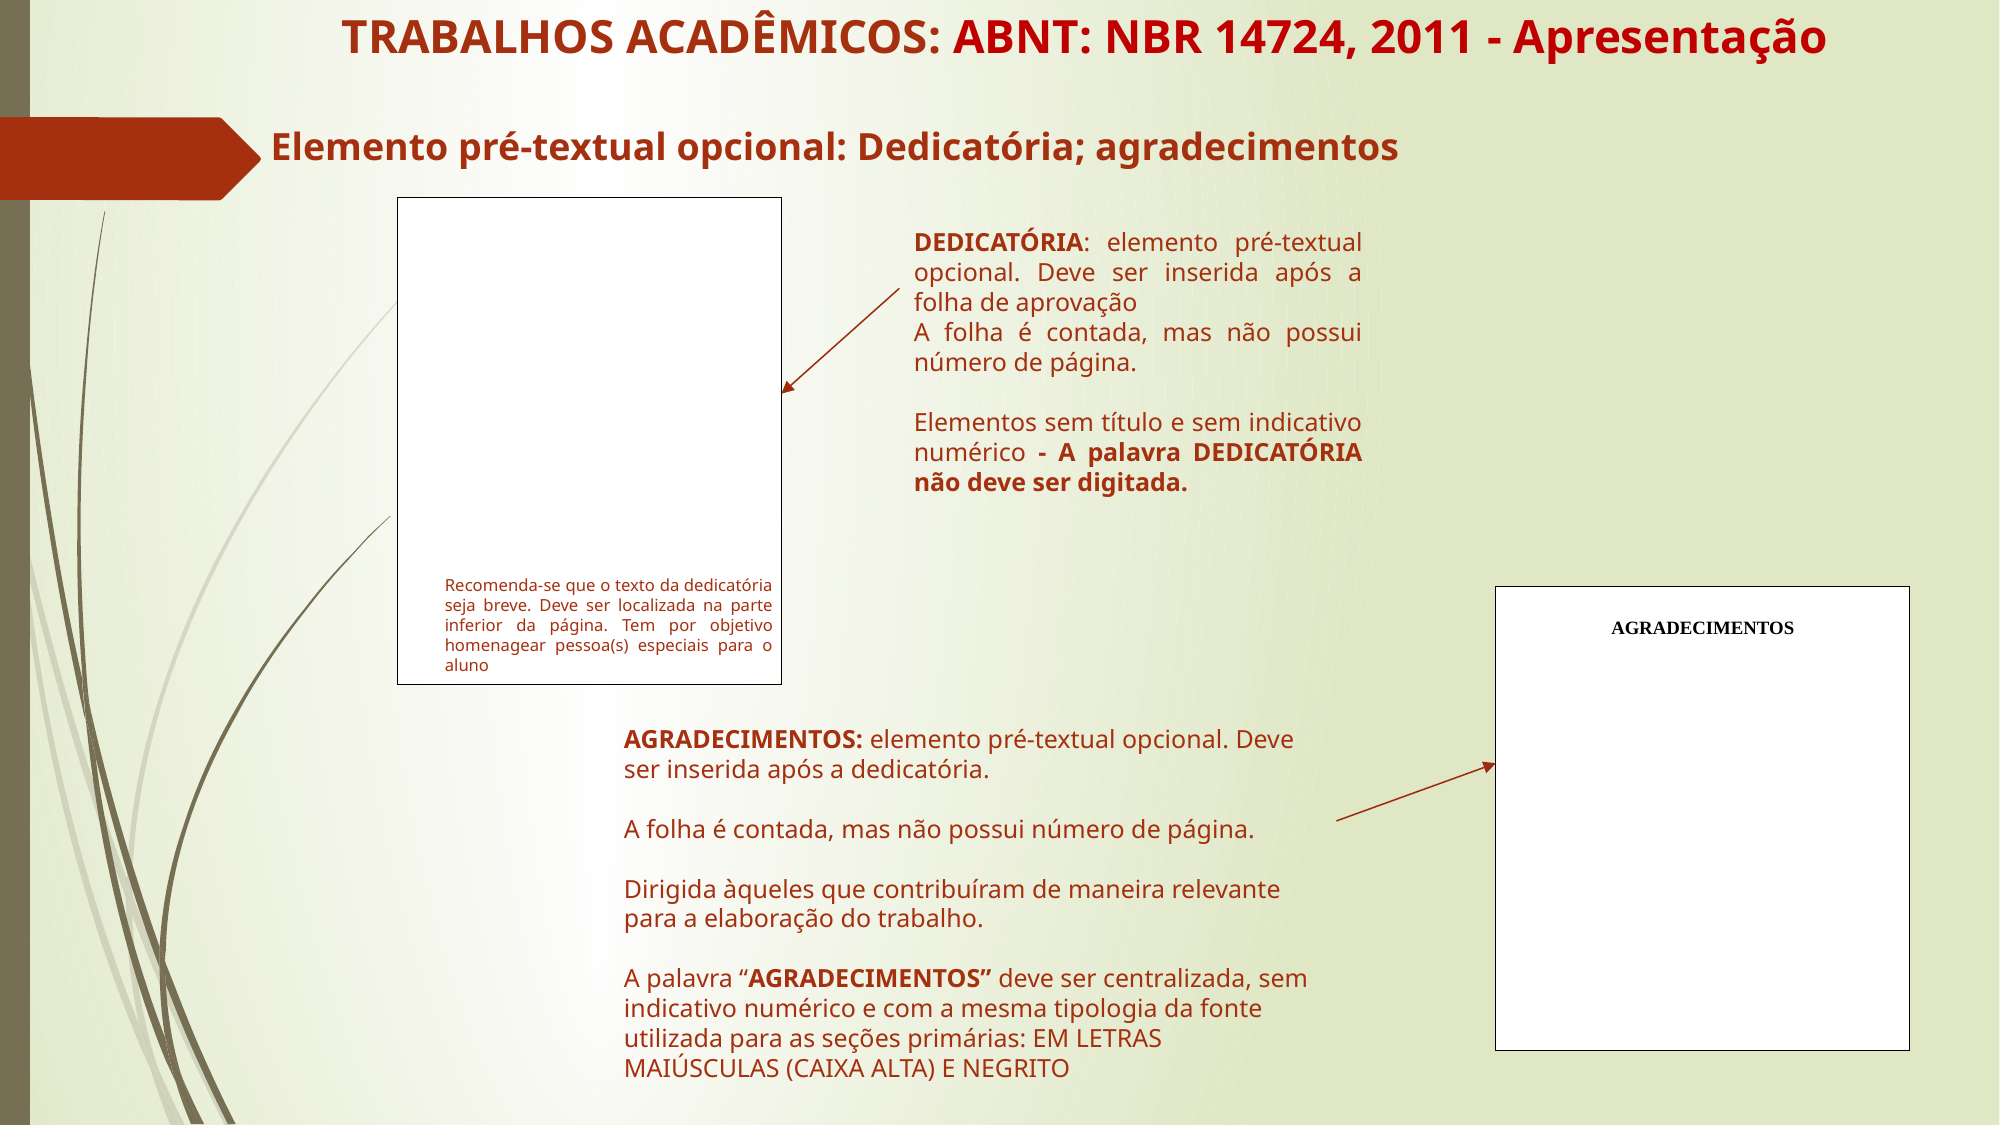

TRABALHOS ACADÊMICOS: ABNT: NBR 14724, 2011 - Apresentação
Elemento pré-textual opcional: Dedicatória; agradecimentos
DEDICATÓRIA: elemento pré-textual opcional. Deve ser inserida após a folha de aprovação
A folha é contada, mas não possui número de página.
Elementos sem título e sem indicativo numérico - A palavra DEDICATÓRIA não deve ser digitada.
Recomenda-se que o texto da dedicatória seja breve. Deve ser localizada na parte inferior da página. Tem por objetivo homenagear pessoa(s) especiais para o aluno
AGRADECIMENTOS
AGRADECIMENTOS: elemento pré-textual opcional. Deve ser inserida após a dedicatória.
A folha é contada, mas não possui número de página.
Dirigida àqueles que contribuíram de maneira relevante para a elaboração do trabalho.
A palavra “AGRADECIMENTOS” deve ser centralizada, sem indicativo numérico e com a mesma tipologia da fonte utilizada para as seções primárias: EM LETRAS MAIÚSCULAS (CAIXA ALTA) E NEGRITO